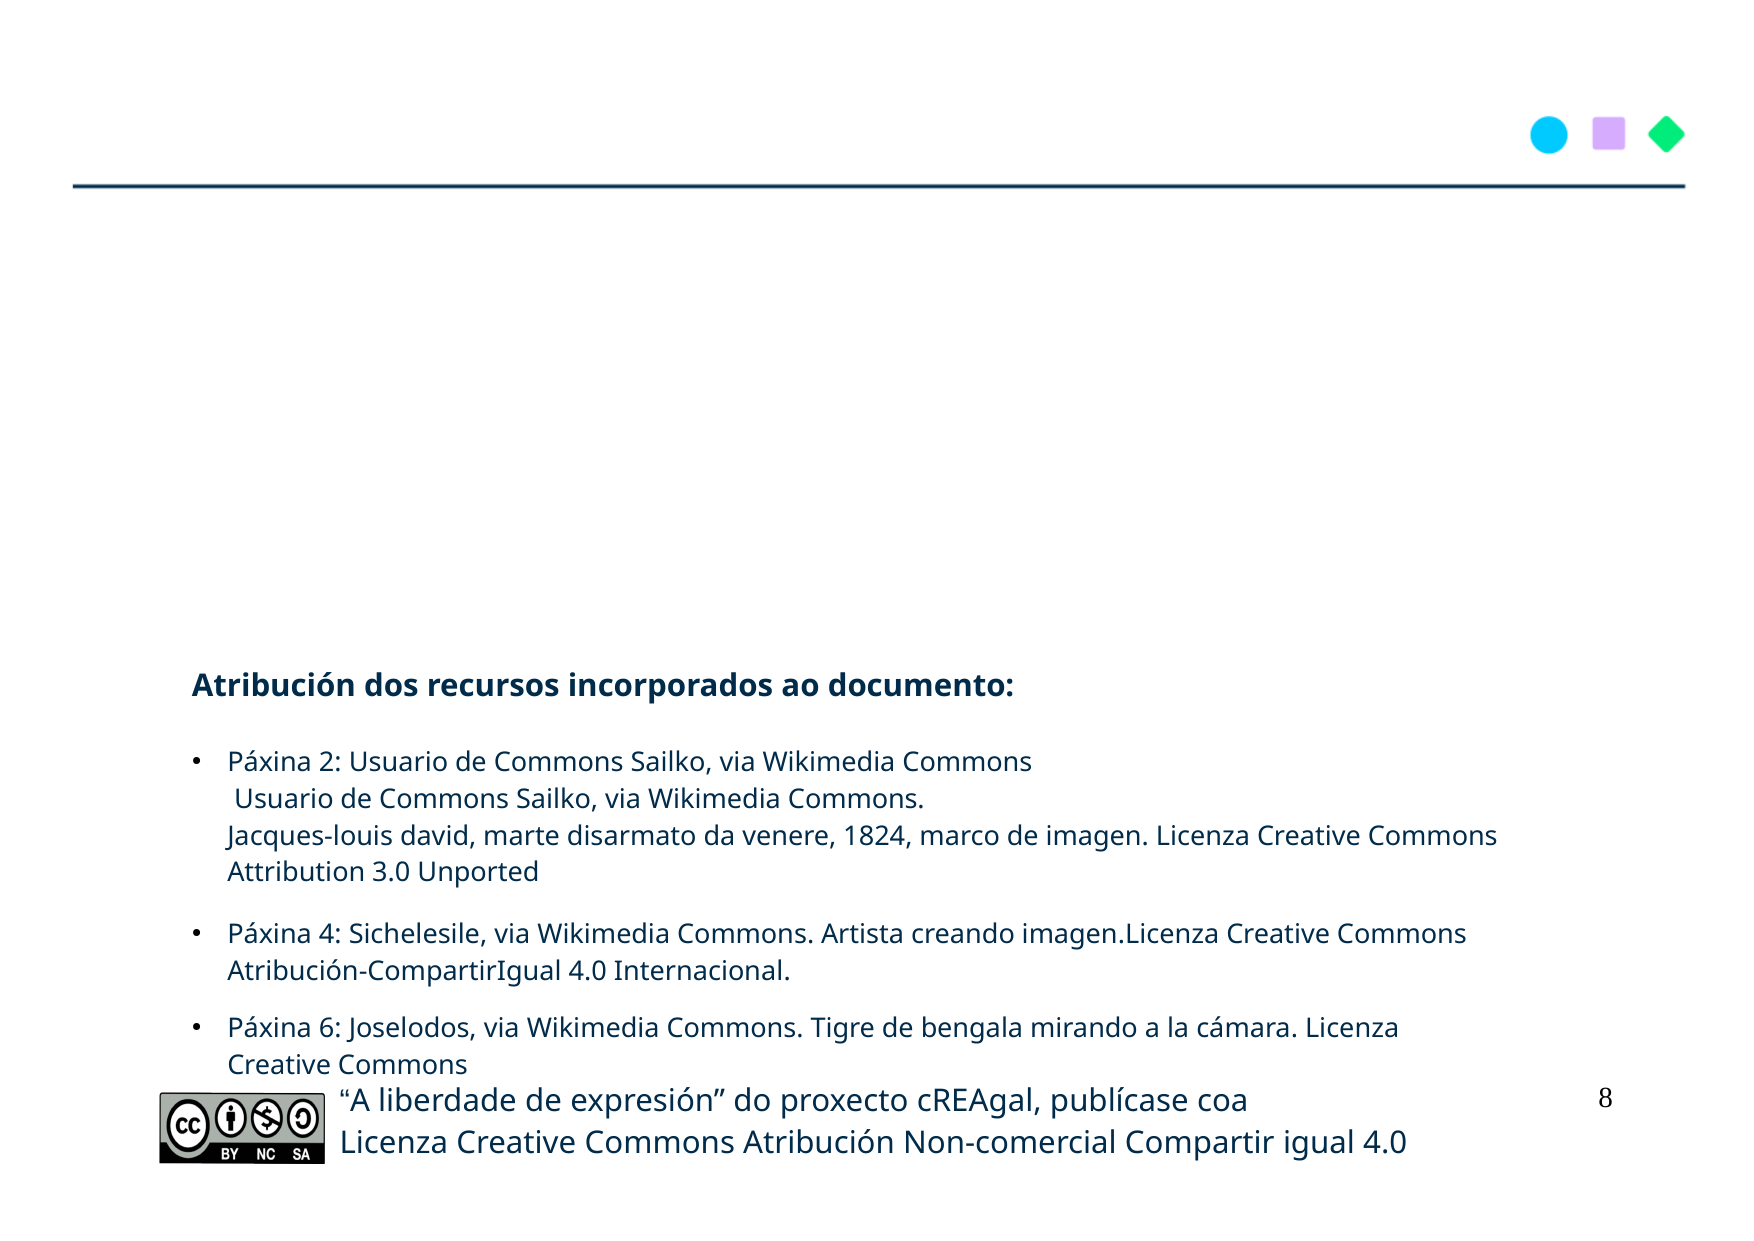

Atribución dos recursos incorporados ao documento:
Páxina 2: Usuario de Commons Sailko, via Wikimedia Commons Usuario de Commons Sailko, via Wikimedia Commons. Jacques-louis david, marte disarmato da venere, 1824, marco de imagen. Licenza Creative Commons Attribution 3.0 Unported
Páxina 4: Sichelesile, via Wikimedia Commons. Artista creando imagen.Licenza Creative Commons Atribución-CompartirIgual 4.0 Internacional.
Páxina 6: Joselodos, via Wikimedia Commons. Tigre de bengala mirando a la cámara. Licenza Creative Commons
“A liberdade de expresión” do proxecto cREAgal, publícase coa
Licenza Creative Commons Atribución Non-comercial Compartir igual 4.0
8